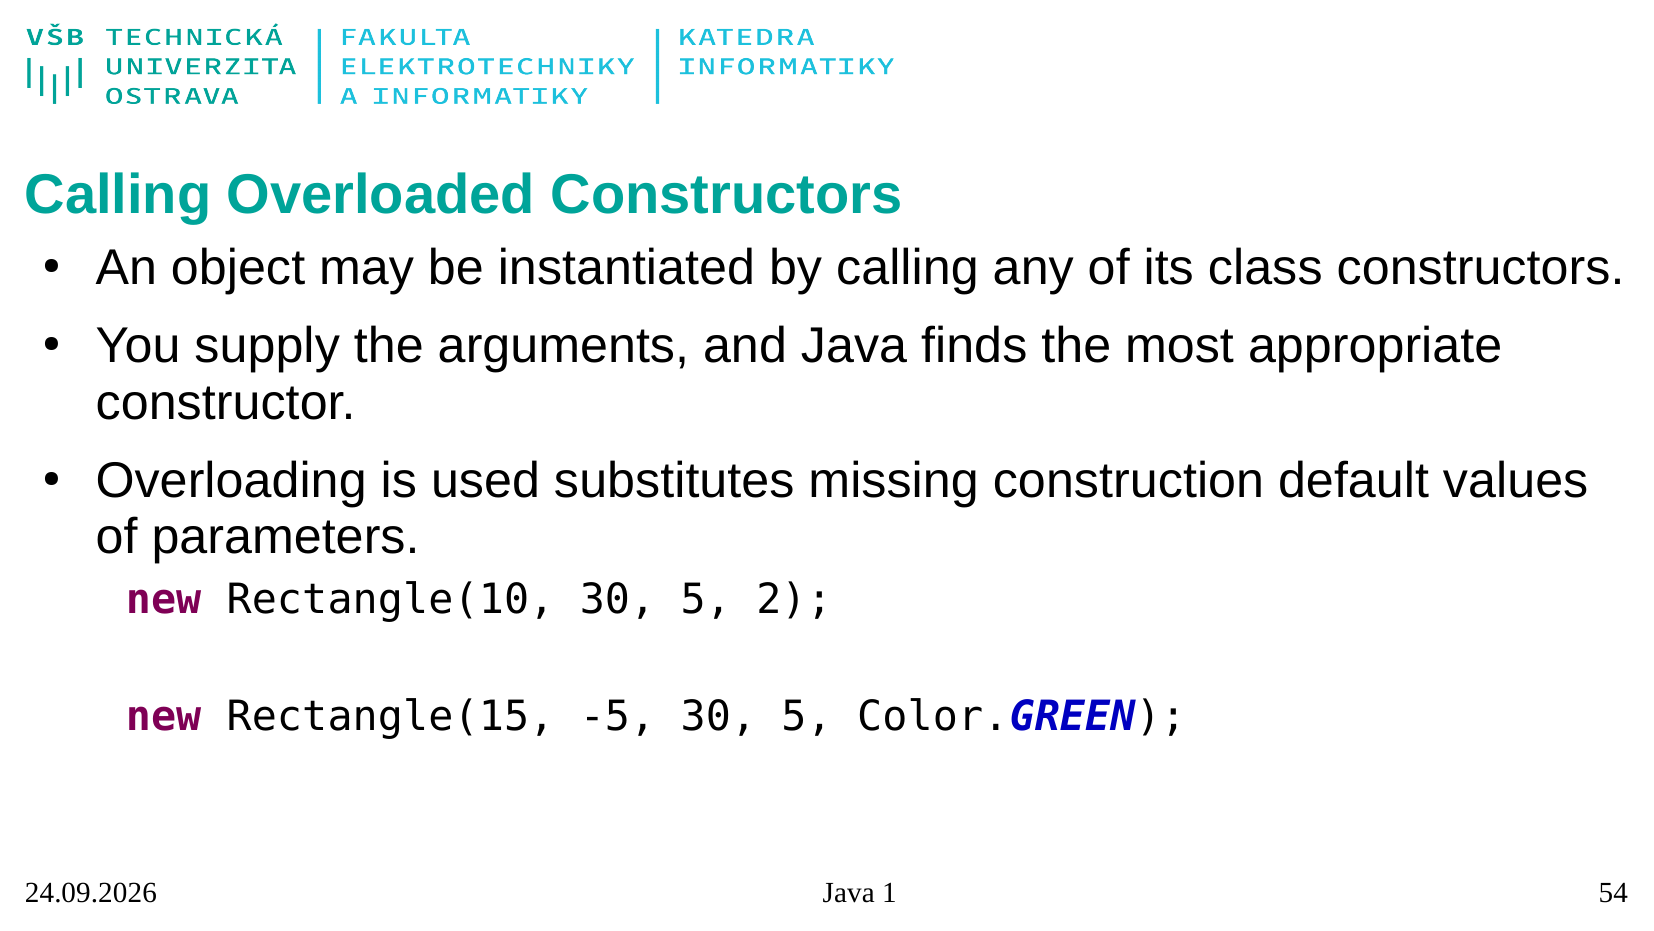

# Calling Overloaded Constructors
An object may be instantiated by calling any of its class constructors.
You supply the arguments, and Java finds the most appropriate constructor.
Overloading is used substitutes missing construction default values of parameters.
 new Rectangle(10, 30, 5, 2);
 new Rectangle(15, -5, 30, 5, Color.GREEN);
Java 1
54